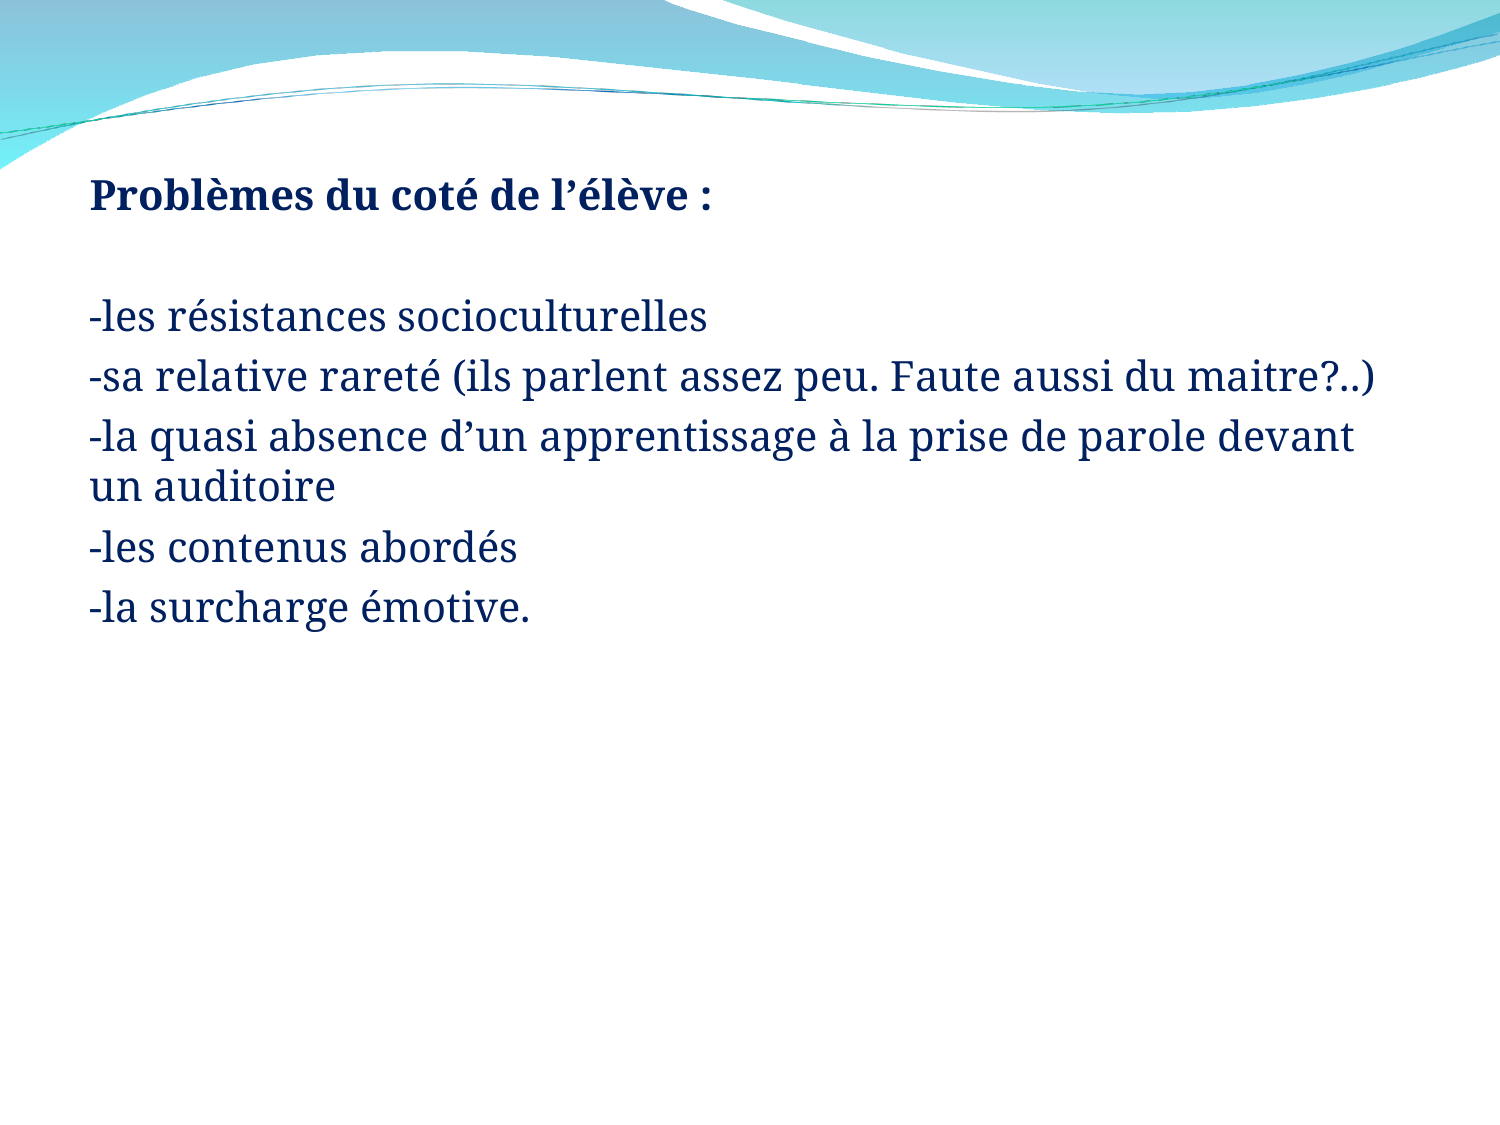

# Problèmes du coté de l’élève :
-les résistances socioculturelles
-sa relative rareté (ils parlent assez peu. Faute aussi du maitre?..)
-la quasi absence d’un apprentissage à la prise de parole devant un auditoire
-les contenus abordés
-la surcharge émotive.